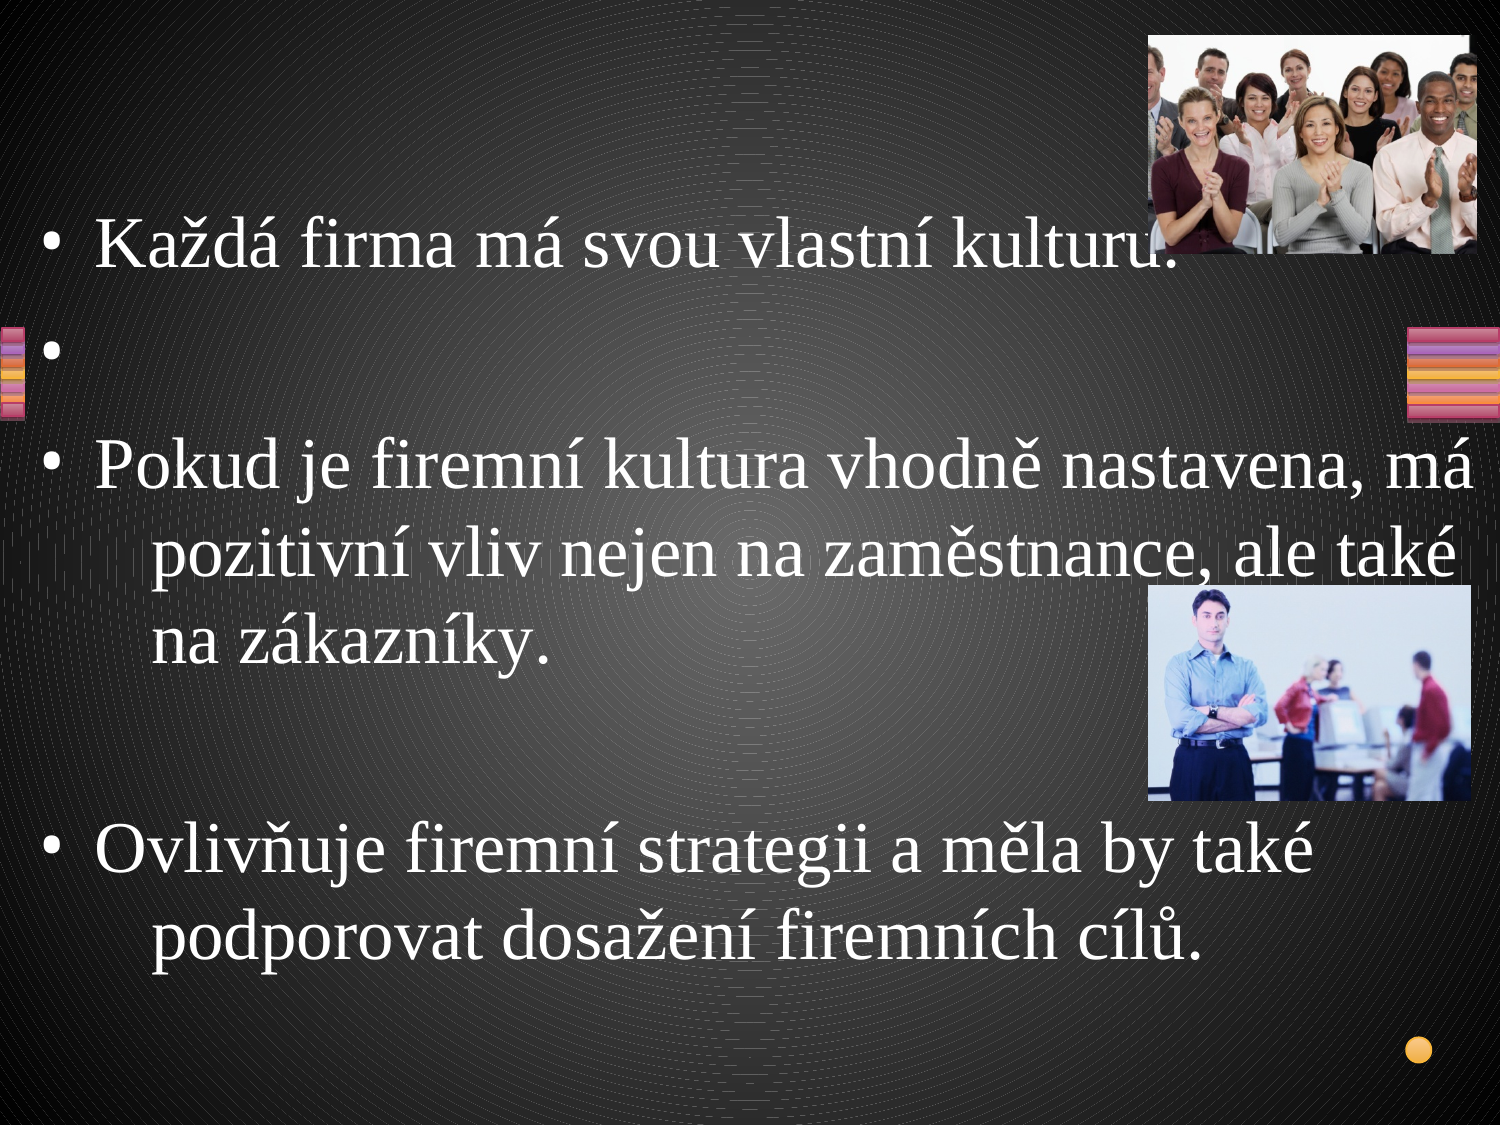

# Každá firma má svou vlastní kulturu.
Pokud je firemní kultura vhodně nastavena, má pozitivní vliv nejen na zaměstnance, ale také na zákazníky.
Ovlivňuje firemní strategii a měla by také podporovat dosažení firemních cílů.